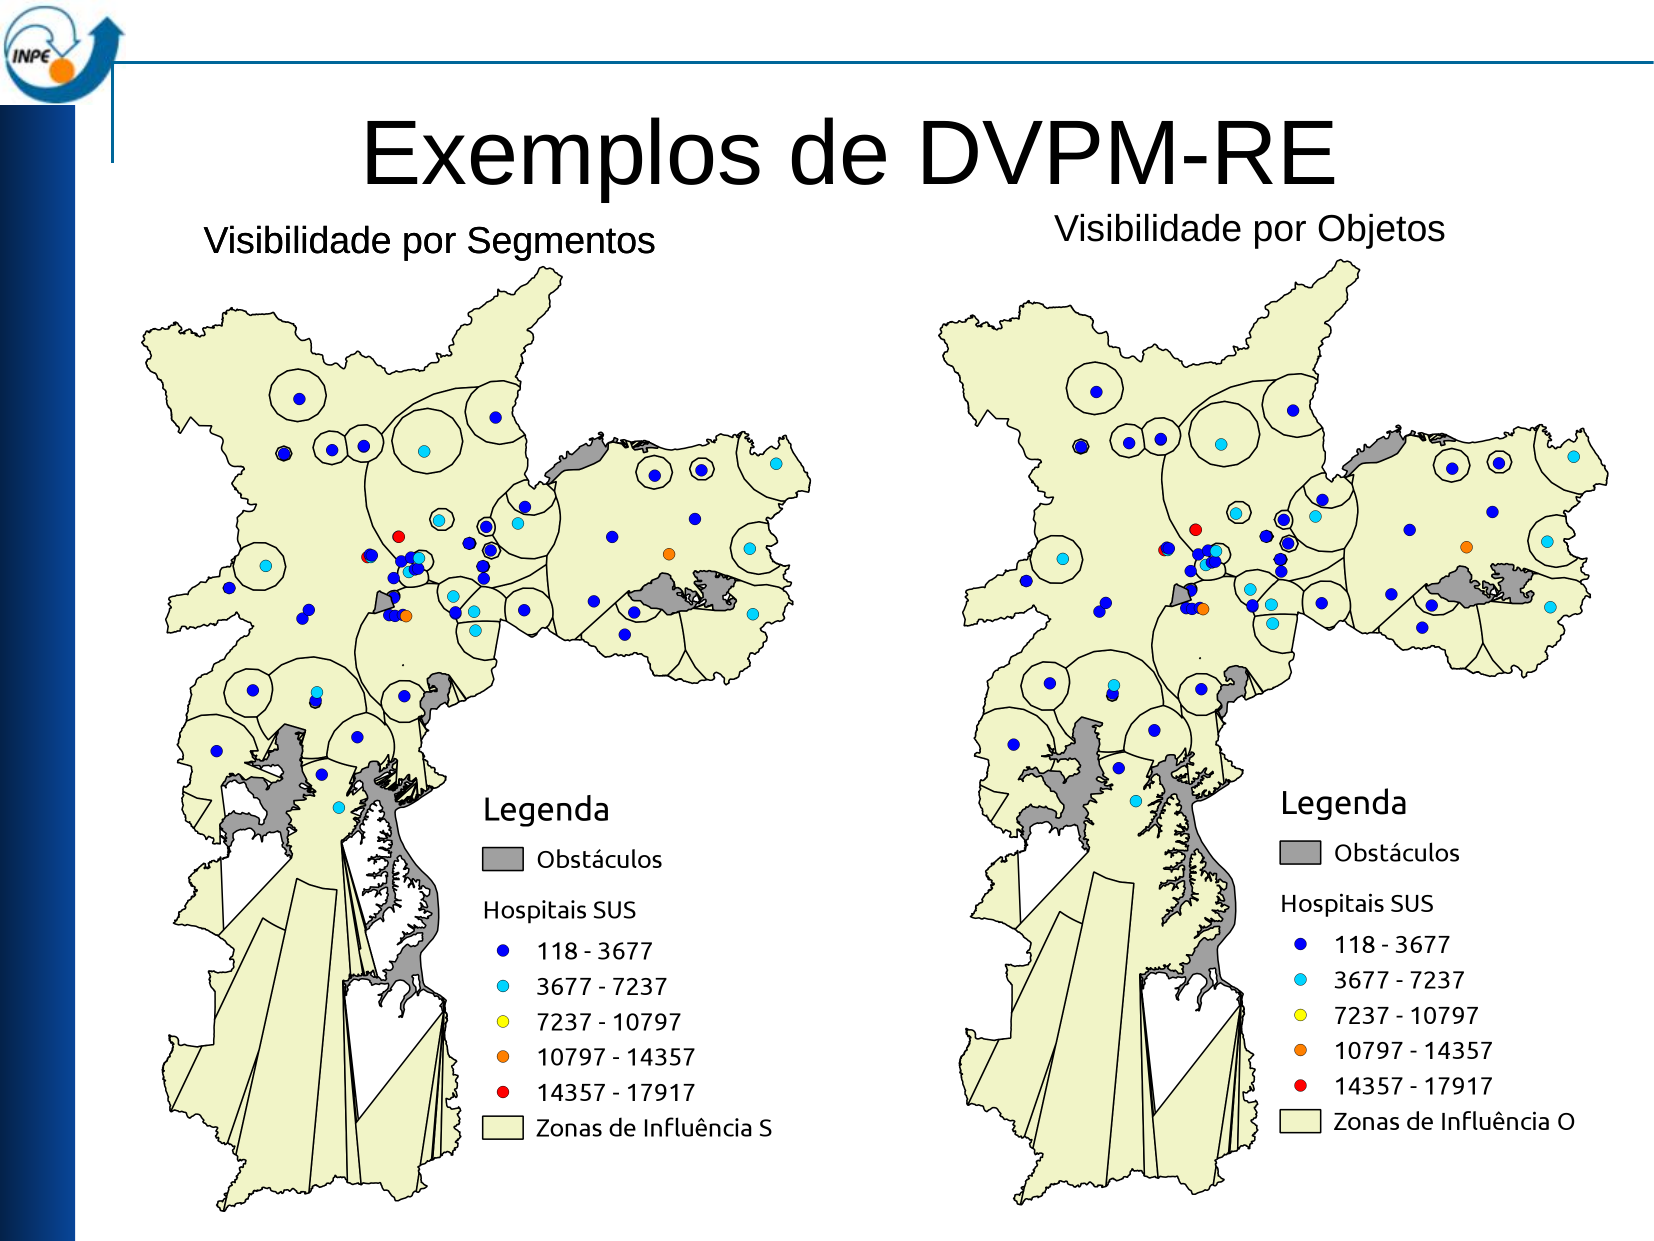

# Exemplos de DVPM-RE
Visibilidade por Objetos
Visibilidade por Segmentos
Visibilidade por Segmentos